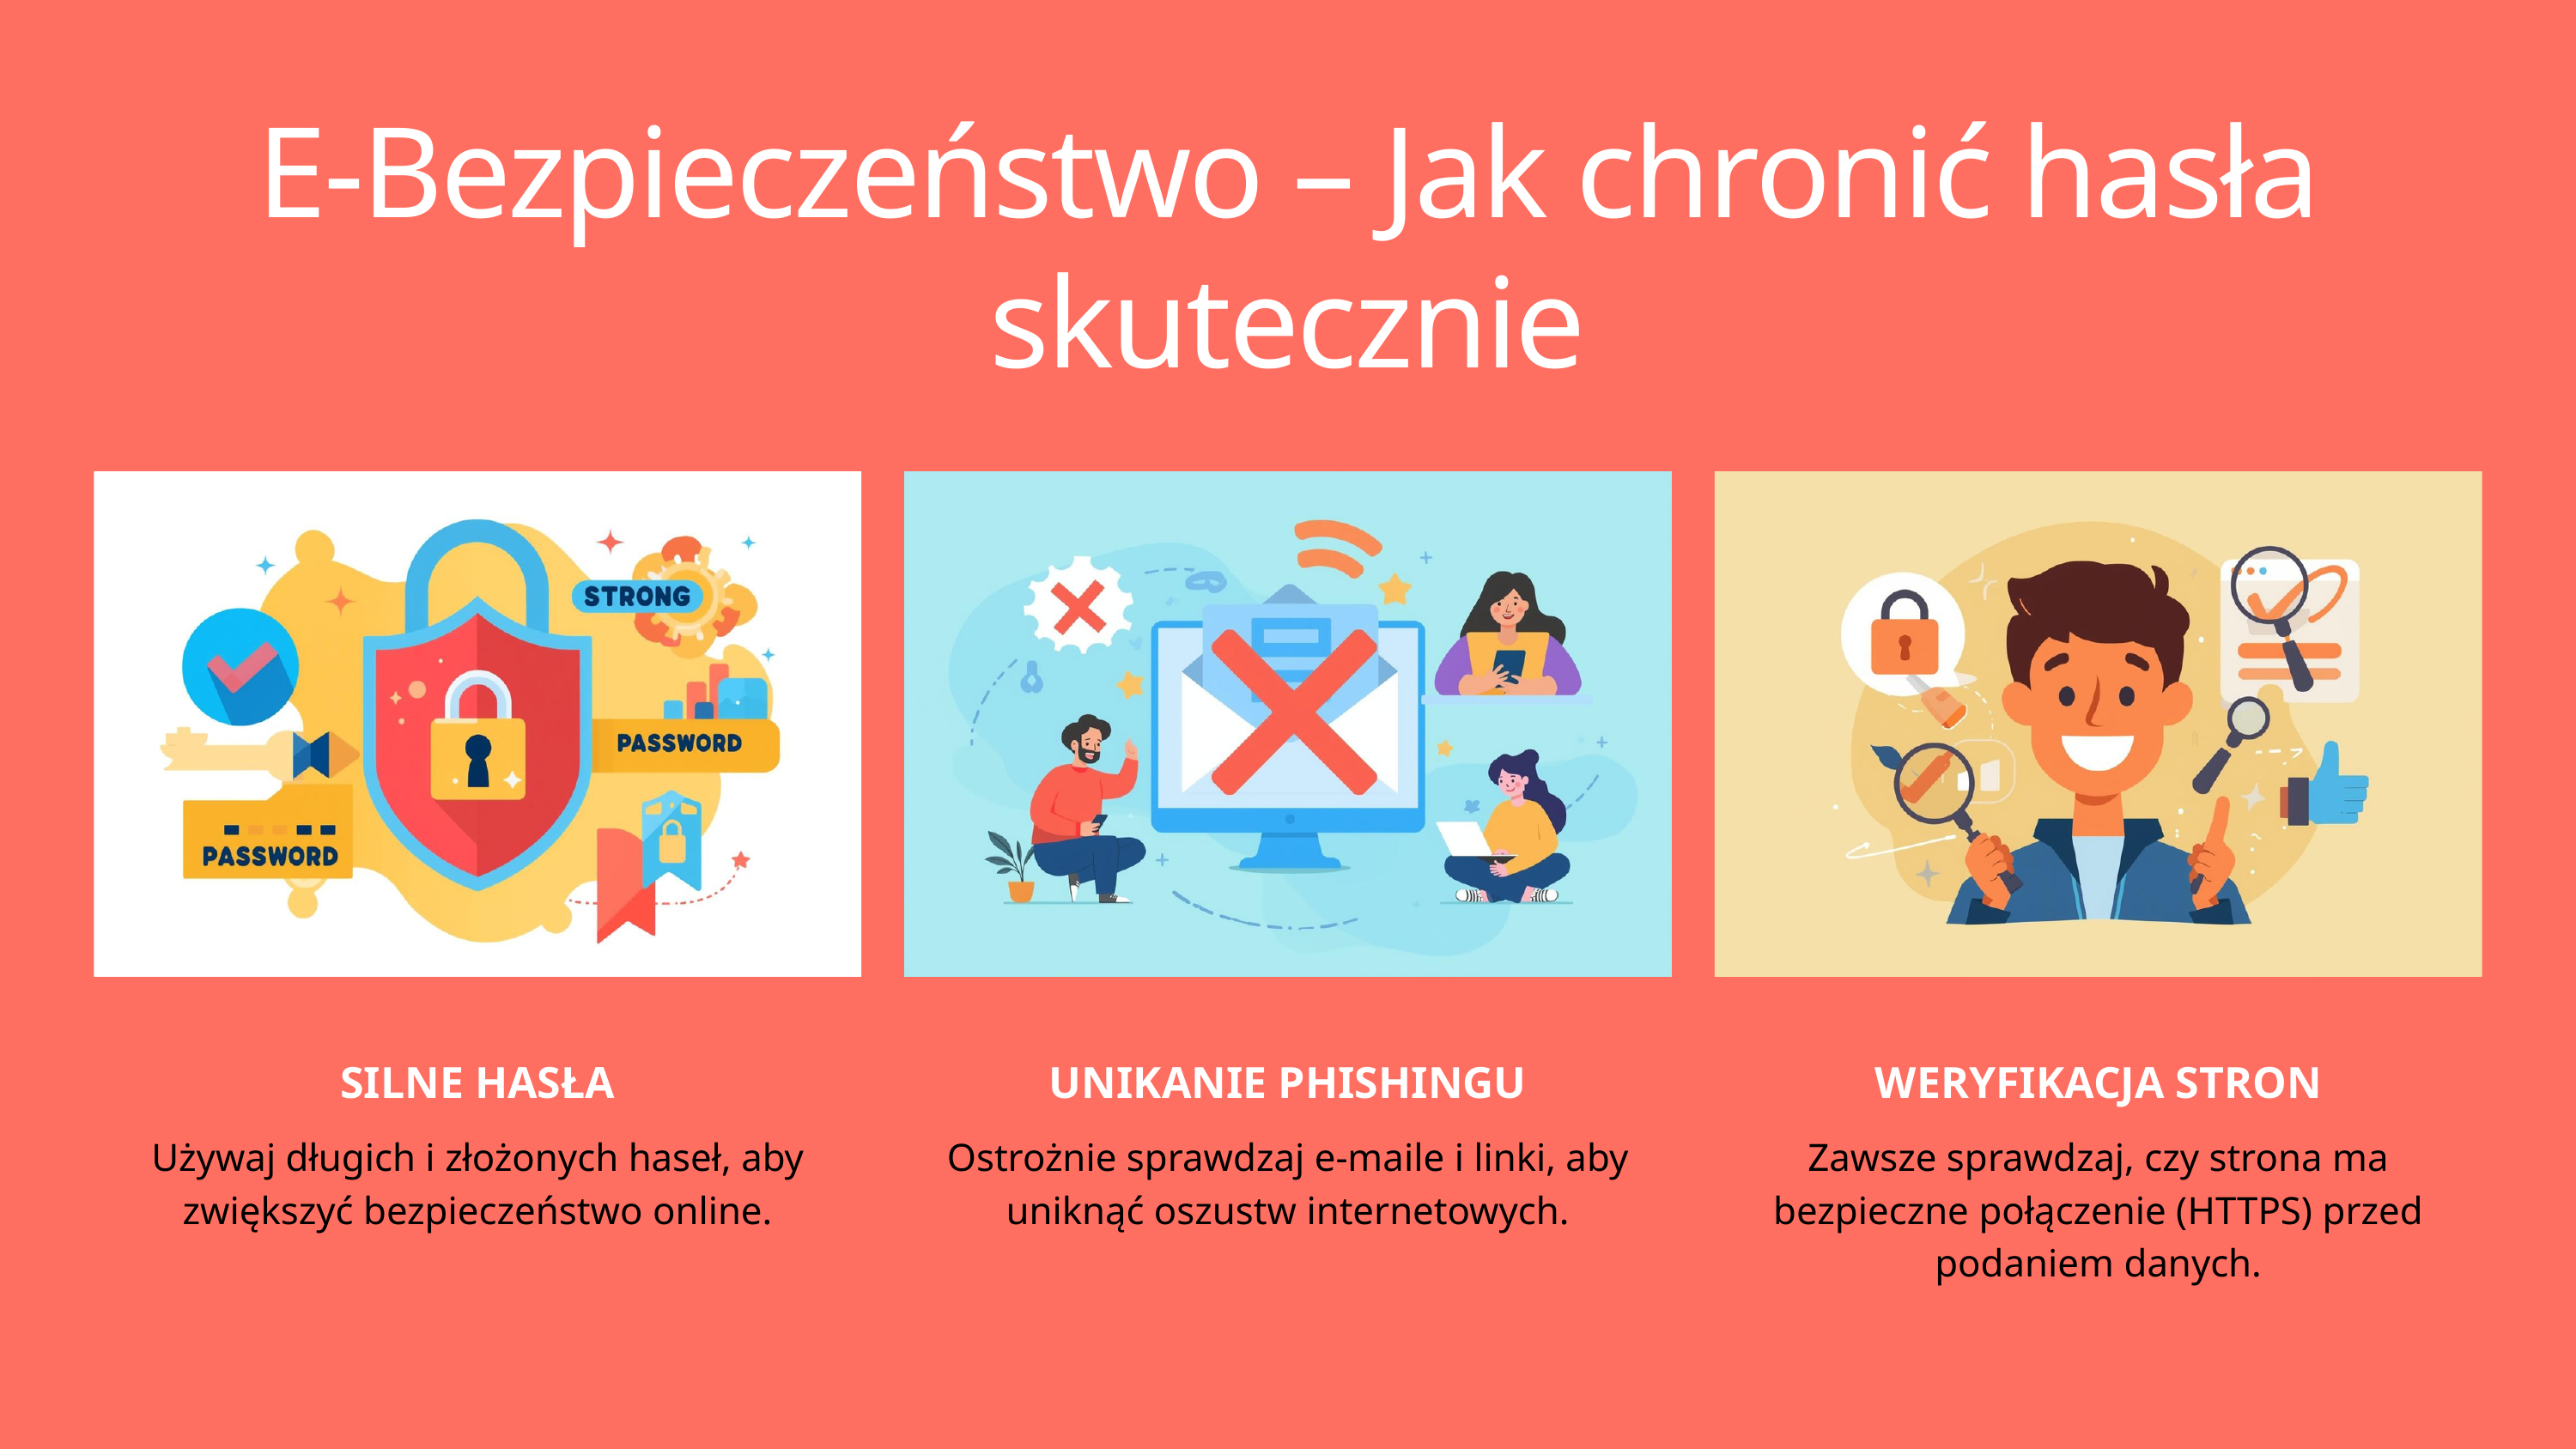

E-Bezpieczeństwo – Jak chronić hasła skutecznie
SILNE HASŁA
Używaj długich i złożonych haseł, aby zwiększyć bezpieczeństwo online.
UNIKANIE PHISHINGU
Ostrożnie sprawdzaj e-maile i linki, aby uniknąć oszustw internetowych.
WERYFIKACJA STRON
Zawsze sprawdzaj, czy strona ma bezpieczne połączenie (HTTPS) przed podaniem danych.